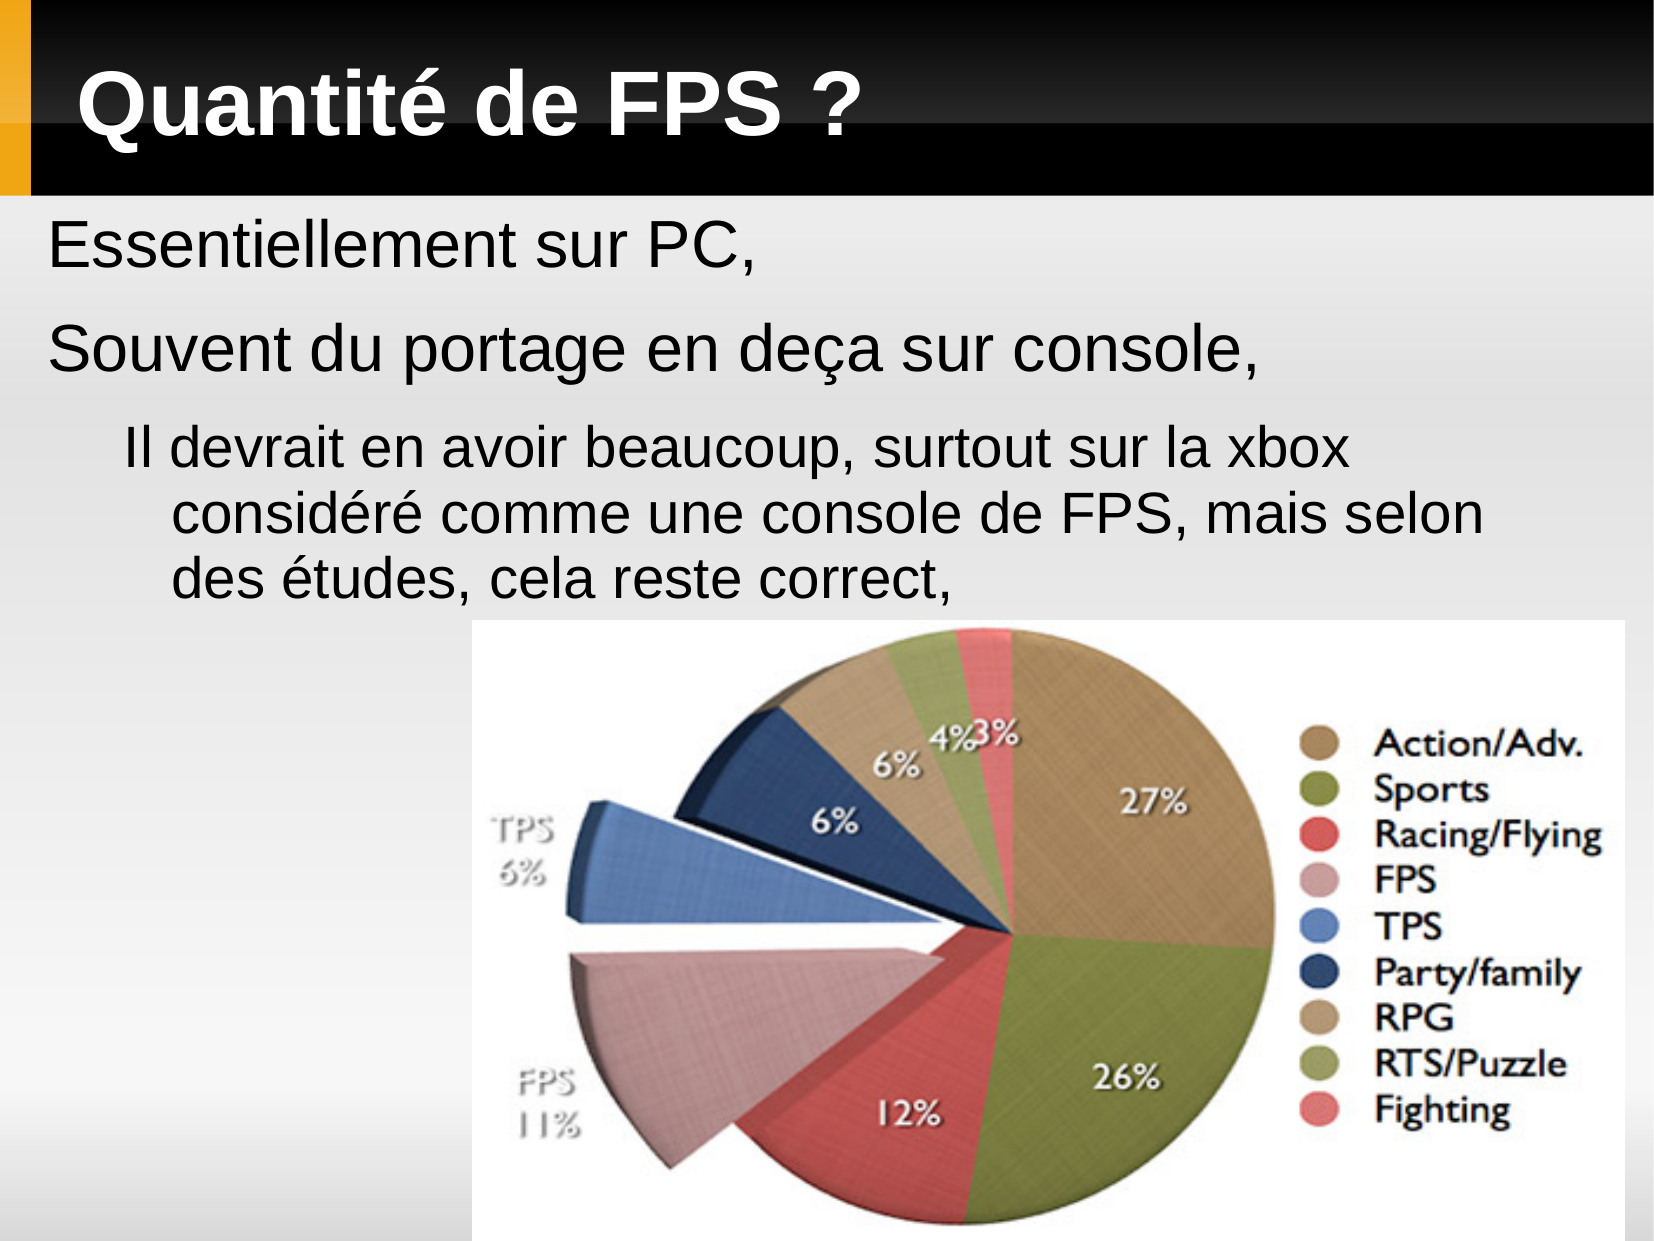

# Quantité de FPS ?
Essentiellement sur PC,
Souvent du portage en deça sur console,
Il devrait en avoir beaucoup, surtout sur la xbox considéré comme une console de FPS, mais selon des études, cela reste correct,